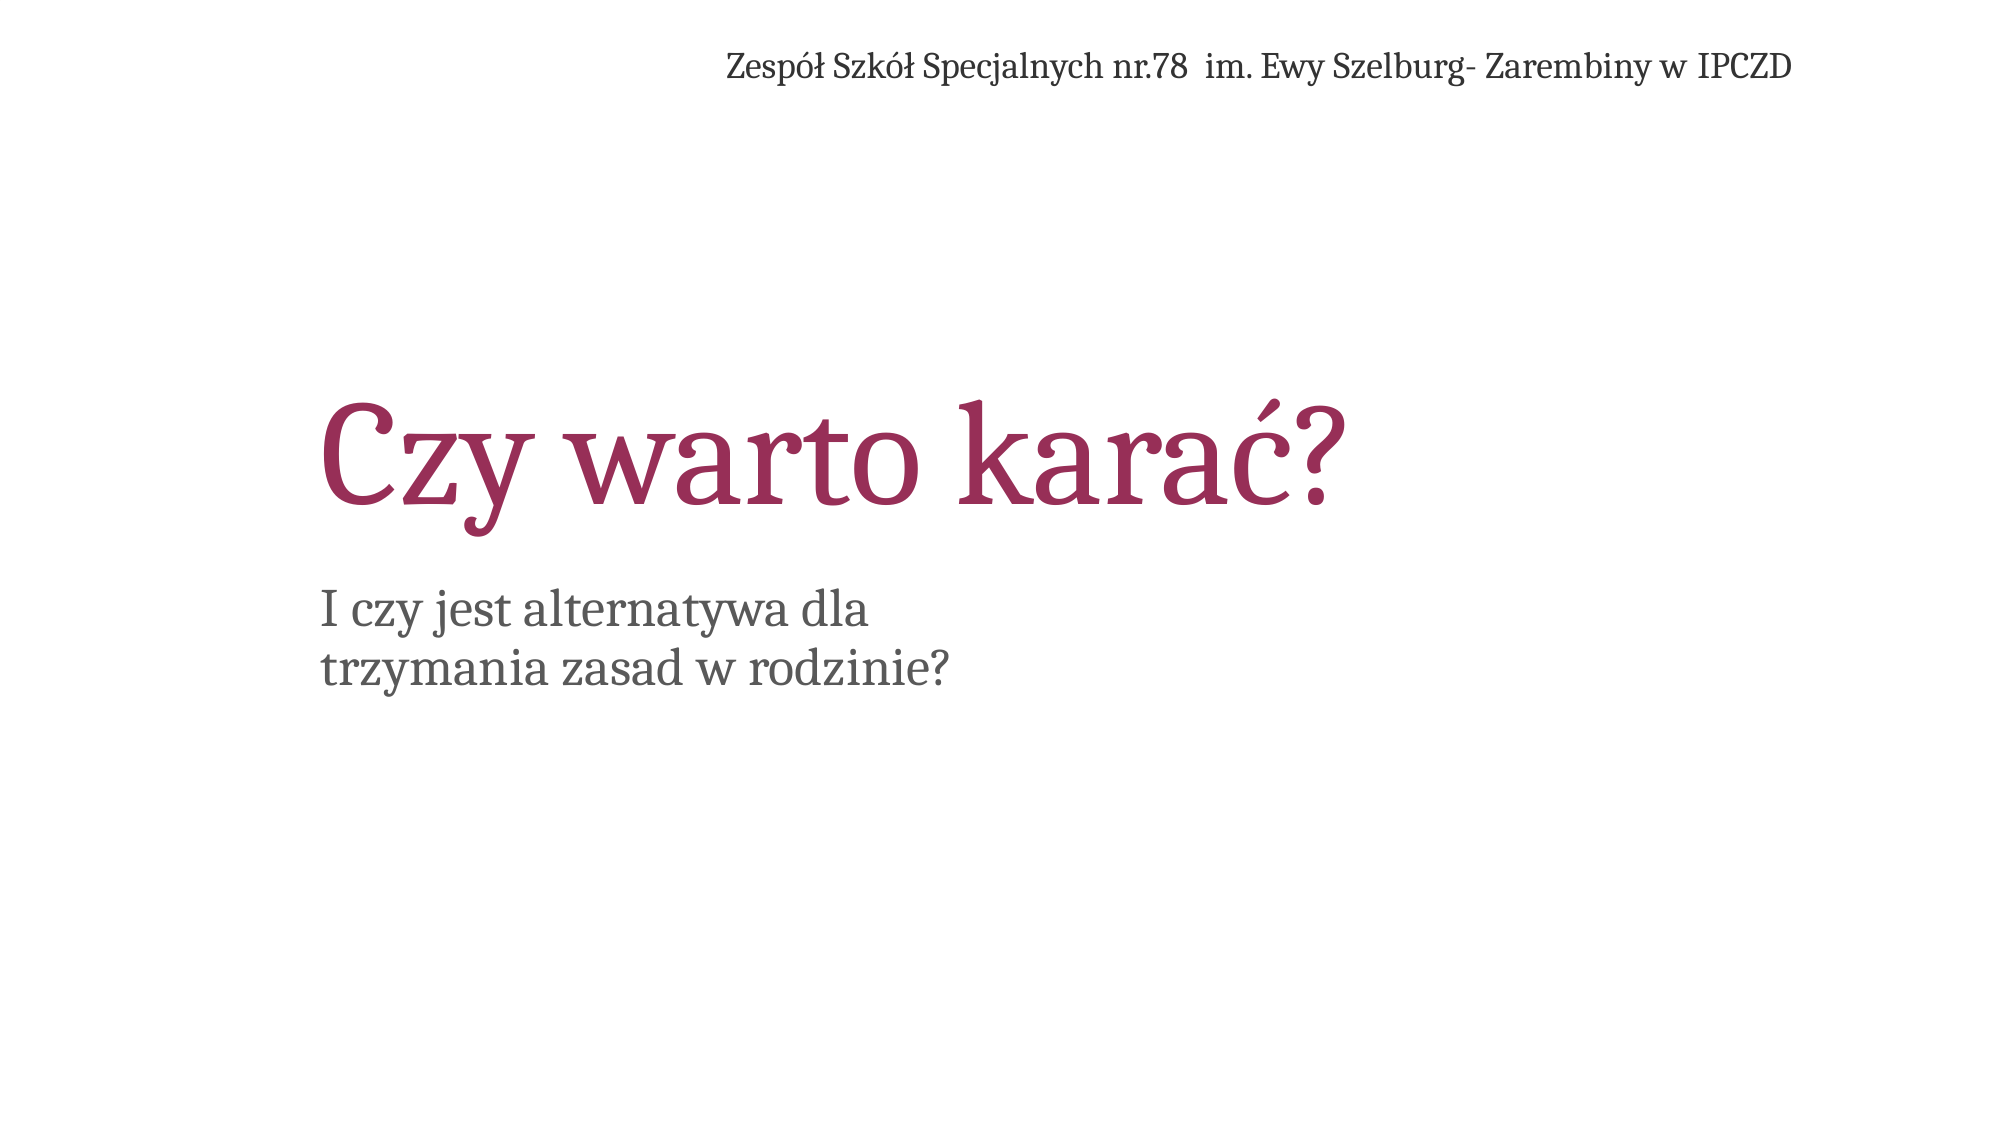

Zespół Szkół Specjalnych nr.78 im. Ewy Szelburg- Zarembiny w IPCZD
# Czy warto karać?
I czy jest alternatywa dla trzymania zasad w rodzinie?